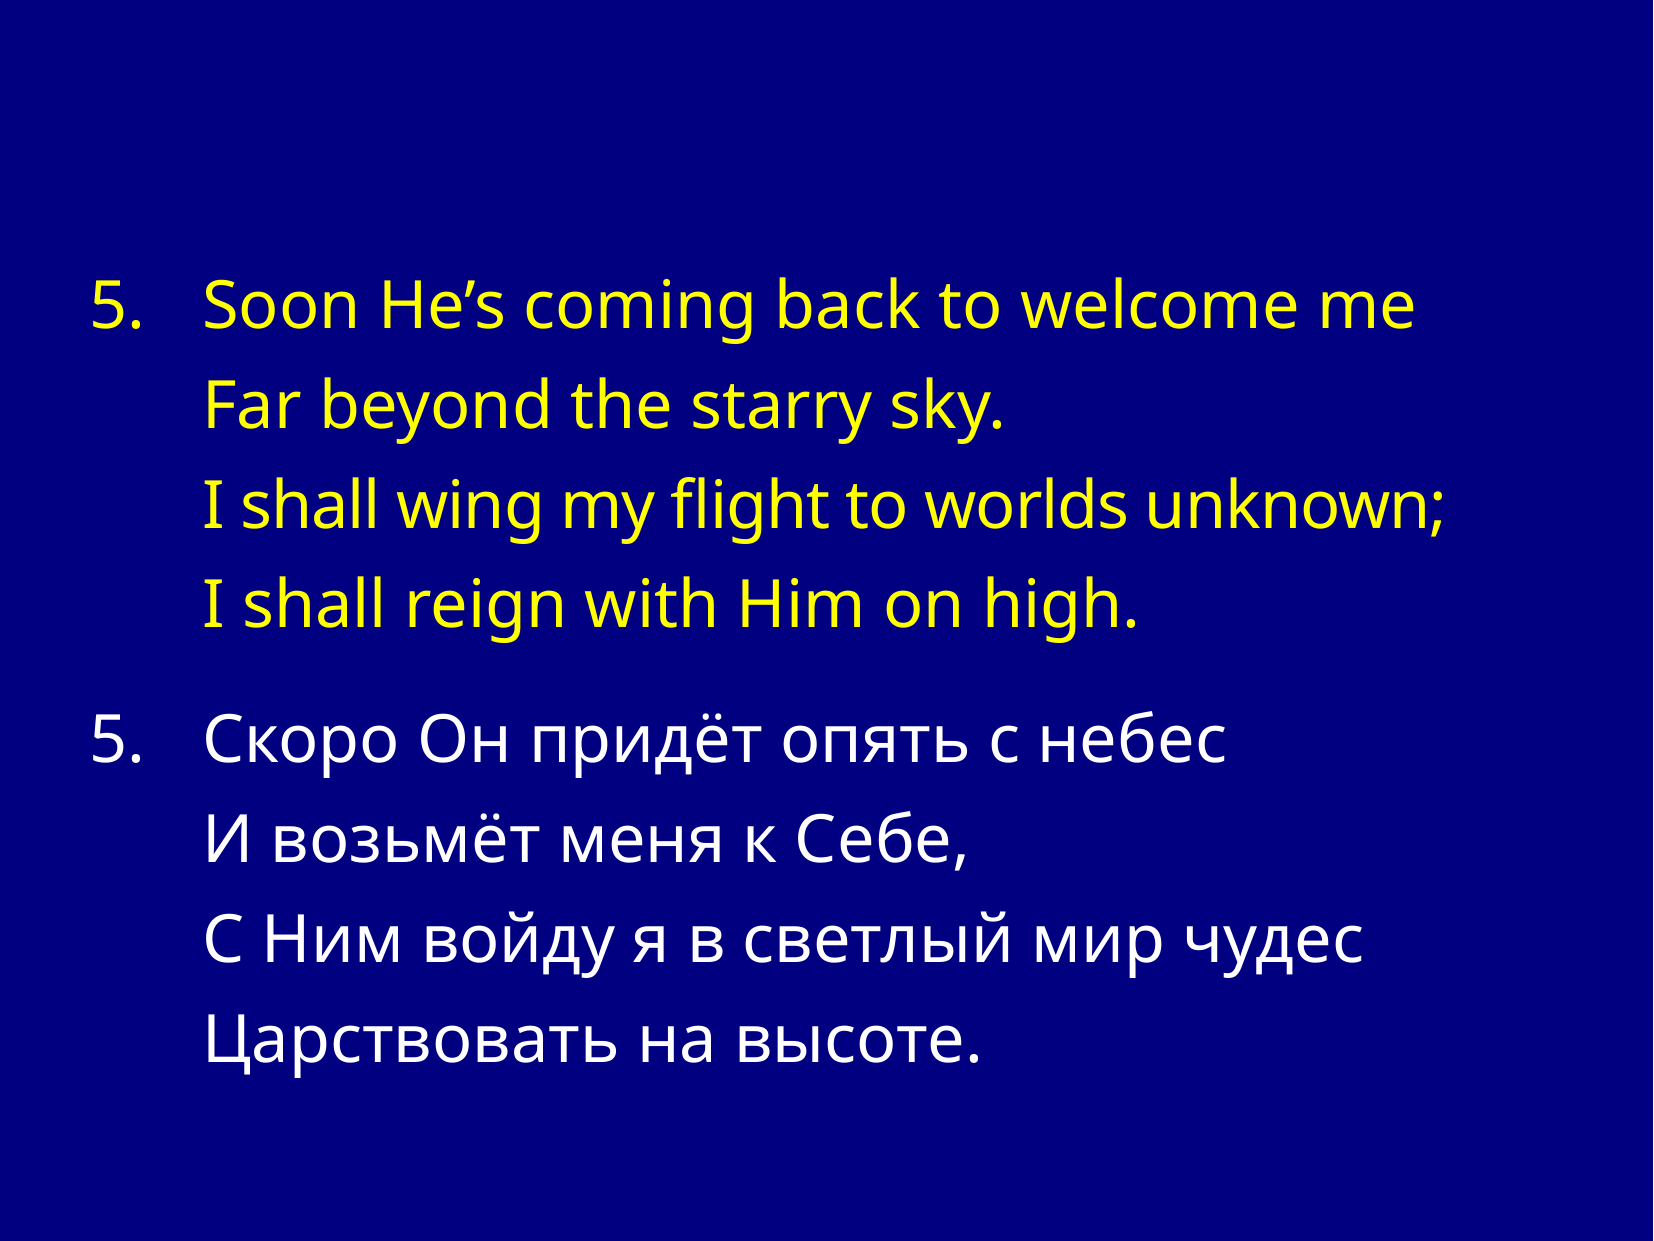

5.	Soon He’s coming back to welcome me
	Far beyond the starry sky.
	I shall wing my flight to worlds unknown;
	I shall reign with Him on high.
5.	Скоро Он придёт опять с небес
	И возьмёт меня к Себе,
	С Ним войду я в светлый мир чудес
	Царствовать на высоте.